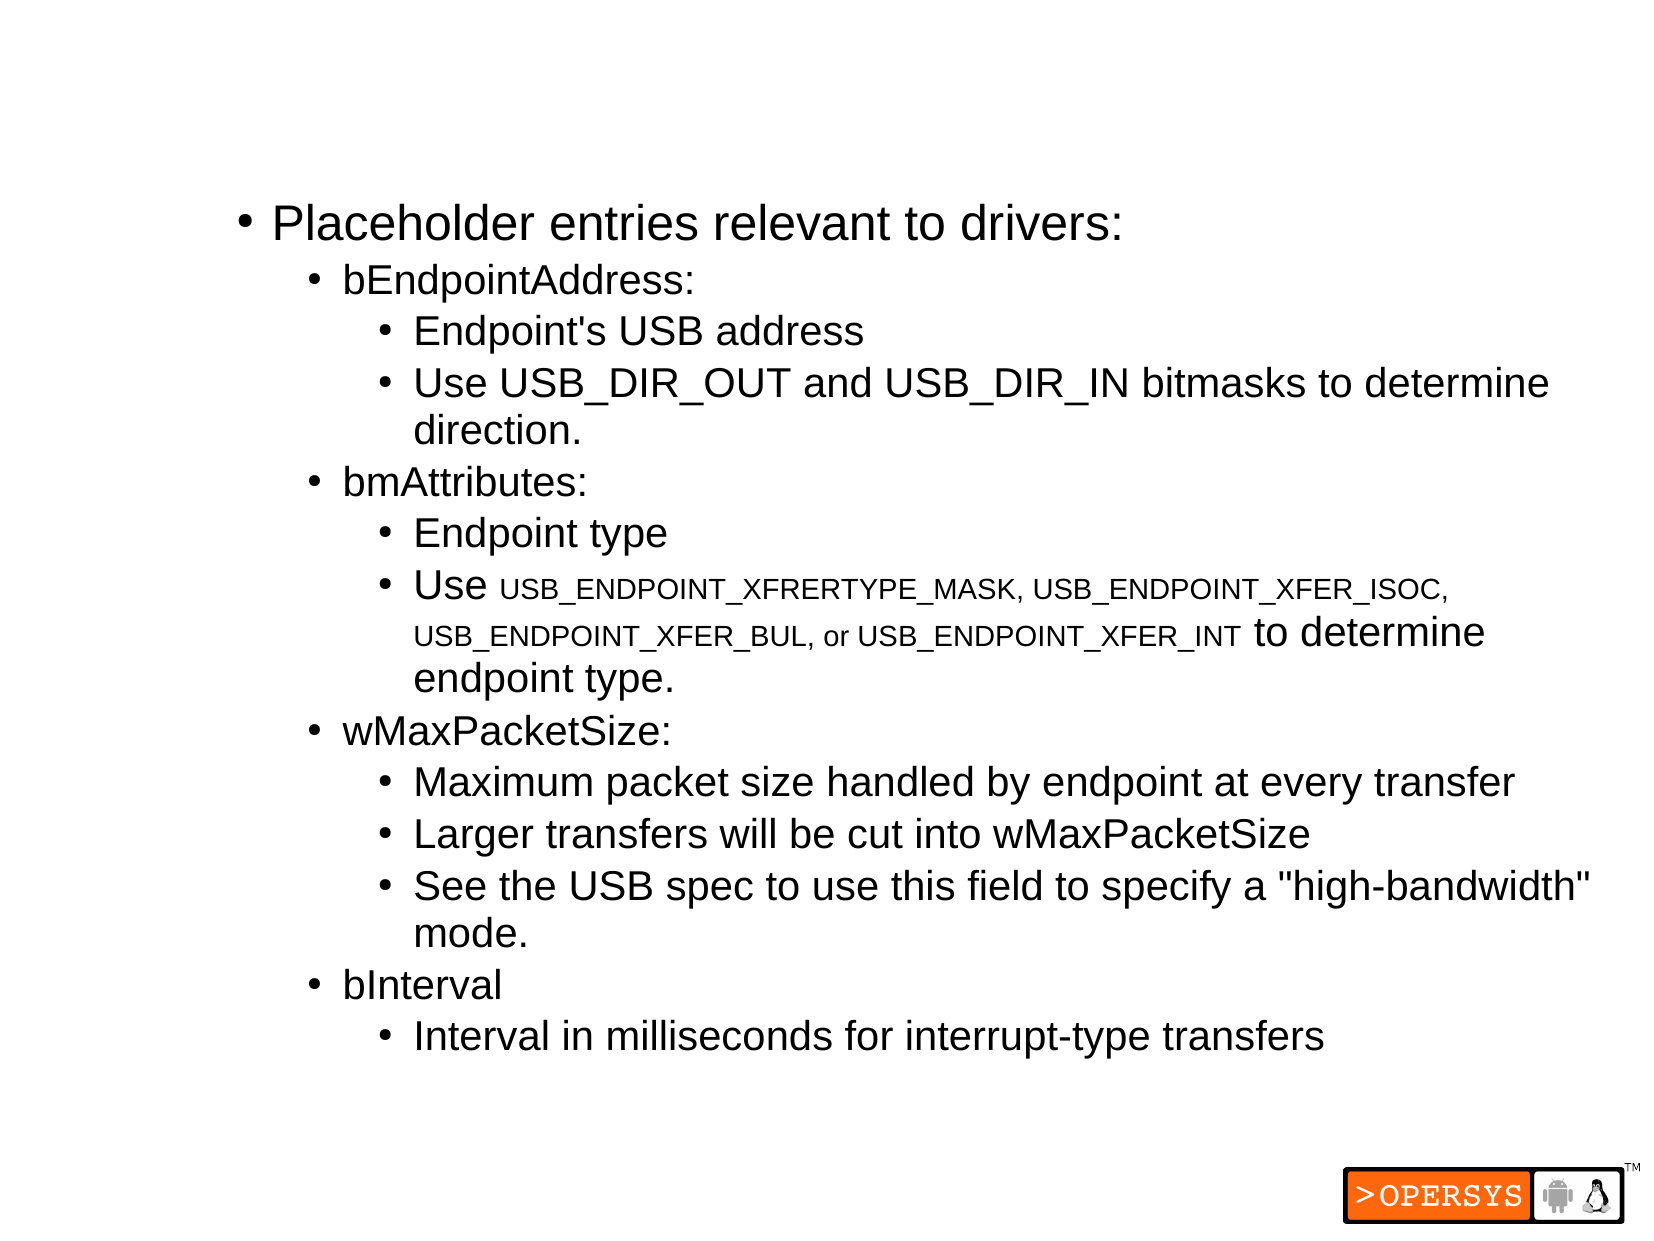

# Placeholder entries relevant to drivers:
bEndpointAddress:
Endpoint's USB address
Use USB_DIR_OUT and USB_DIR_IN bitmasks to determine direction.
bmAttributes:
Endpoint type
Use USB_ENDPOINT_XFRERTYPE_MASK, USB_ENDPOINT_XFER_ISOC, USB_ENDPOINT_XFER_BUL, or USB_ENDPOINT_XFER_INT to determine endpoint type.
wMaxPacketSize:
Maximum packet size handled by endpoint at every transfer
Larger transfers will be cut into wMaxPacketSize
See the USB spec to use this field to specify a "high-bandwidth" mode.
bInterval
Interval in milliseconds for interrupt-type transfers